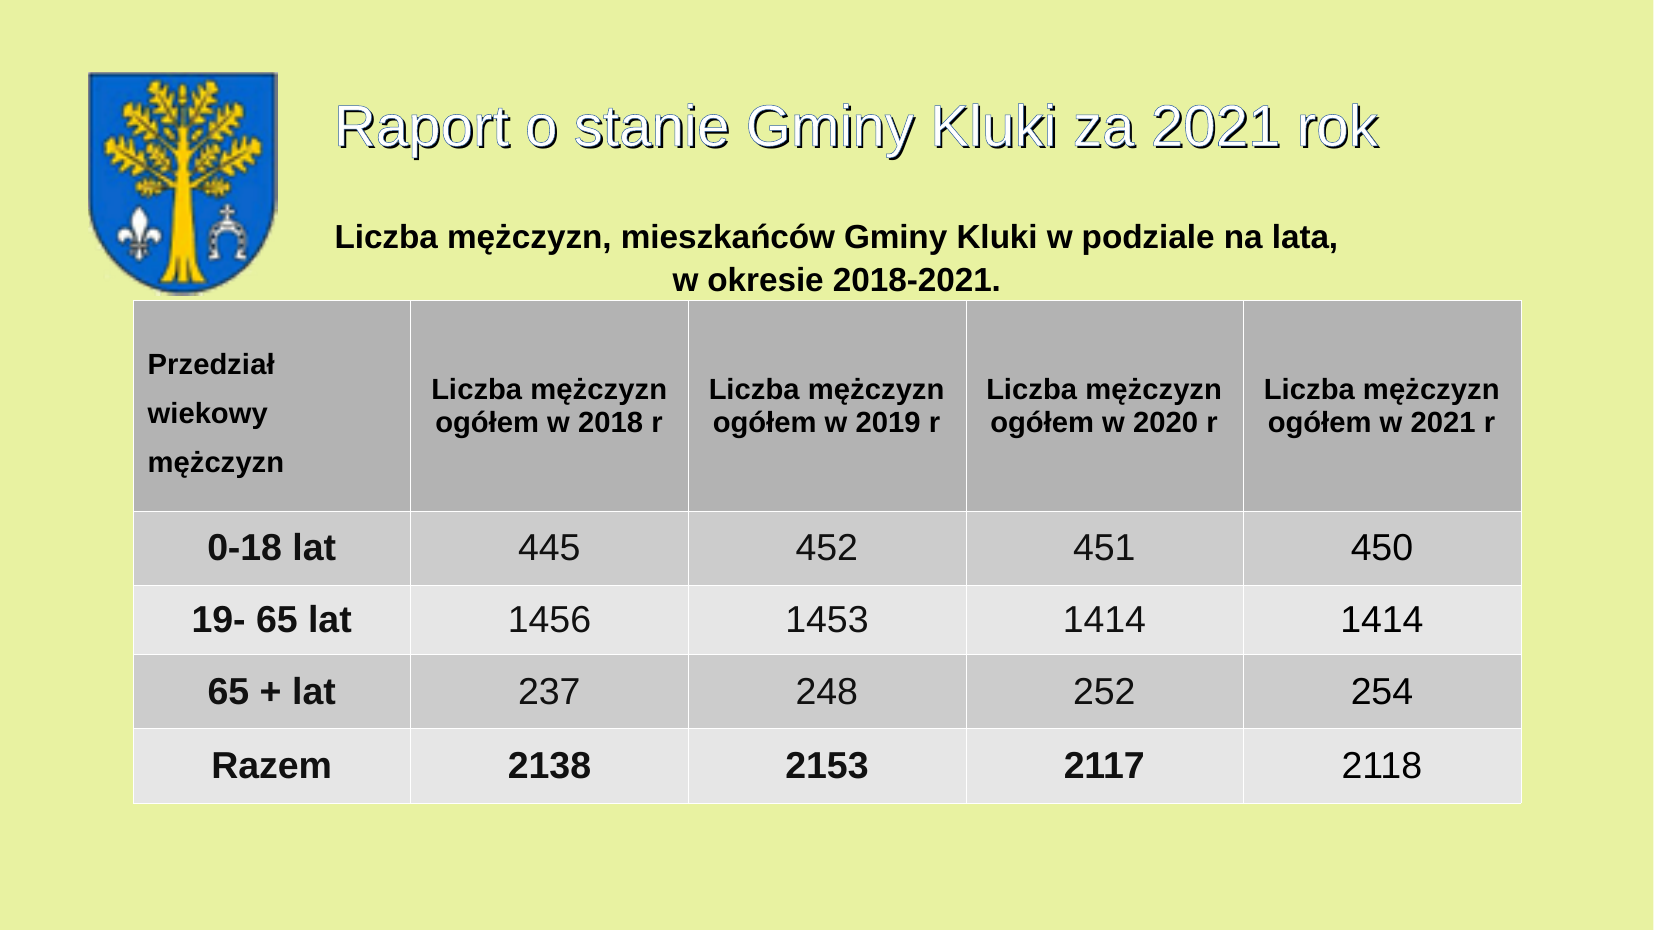

# Raport o stanie Gminy Kluki za 2021 rok
Liczba mężczyzn, mieszkańców Gminy Kluki w podziale na lata,
w okresie 2018-2021.
| Przedział wiekowy mężczyzn | Liczba mężczyzn ogółem w 2018 r | Liczba mężczyzn ogółem w 2019 r | Liczba mężczyzn ogółem w 2020 r | Liczba mężczyzn ogółem w 2021 r |
| --- | --- | --- | --- | --- |
| 0-18 lat | 445 | 452 | 451 | 450 |
| 19- 65 lat | 1456 | 1453 | 1414 | 1414 |
| 65 + lat | 237 | 248 | 252 | 254 |
| Razem | 2138 | 2153 | 2117 | 2118 |
9 czerwca 2022
8